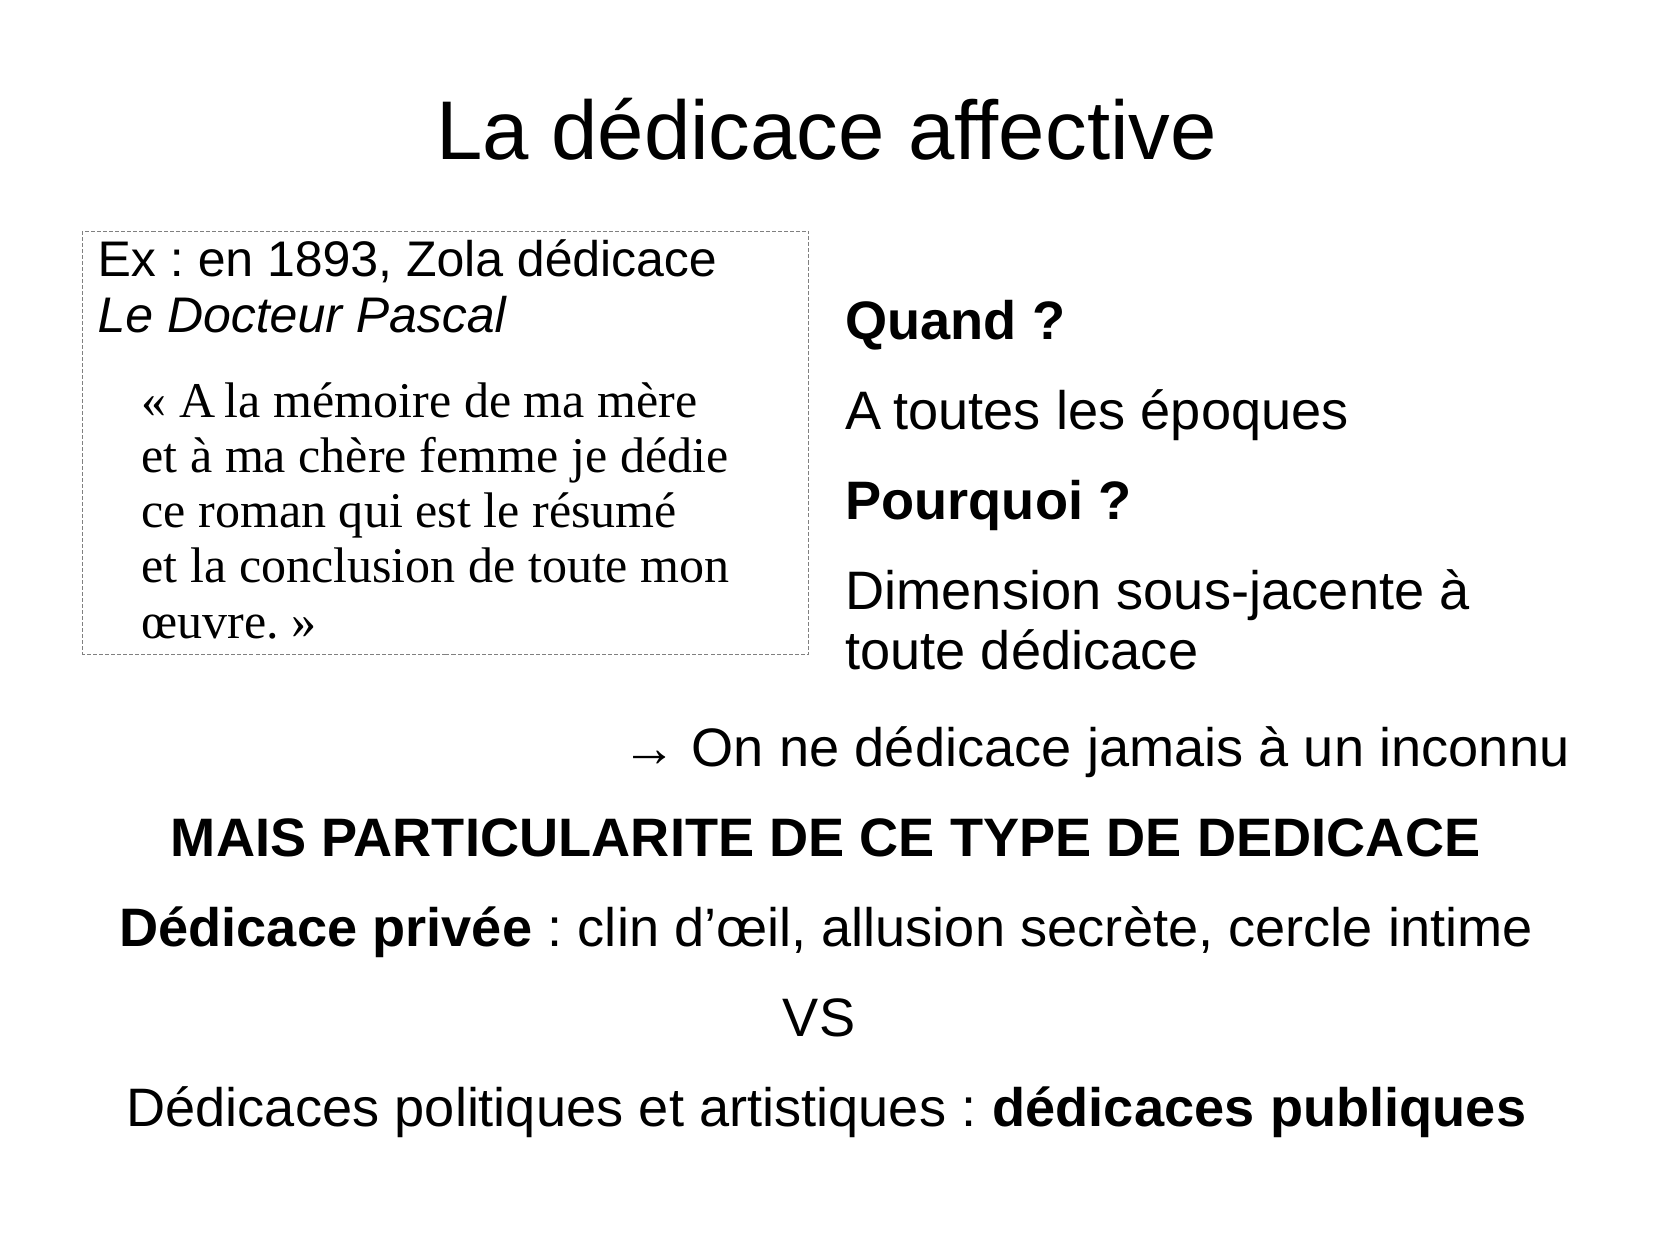

# La dédicace affective
Ex : en 1893, Zola dédicace
Le Docteur Pascal
« A la mémoire de ma mère
et à ma chère femme je dédie
ce roman qui est le résumé
et la conclusion de toute mon œuvre. »
Quand ?
A toutes les époques
Pourquoi ?
Dimension sous-jacente à toute dédicace
→ On ne dédicace jamais à un inconnu
MAIS PARTICULARITE DE CE TYPE DE DEDICACE
Dédicace privée : clin d’œil, allusion secrète, cercle intime
VS
Dédicaces politiques et artistiques : dédicaces publiques